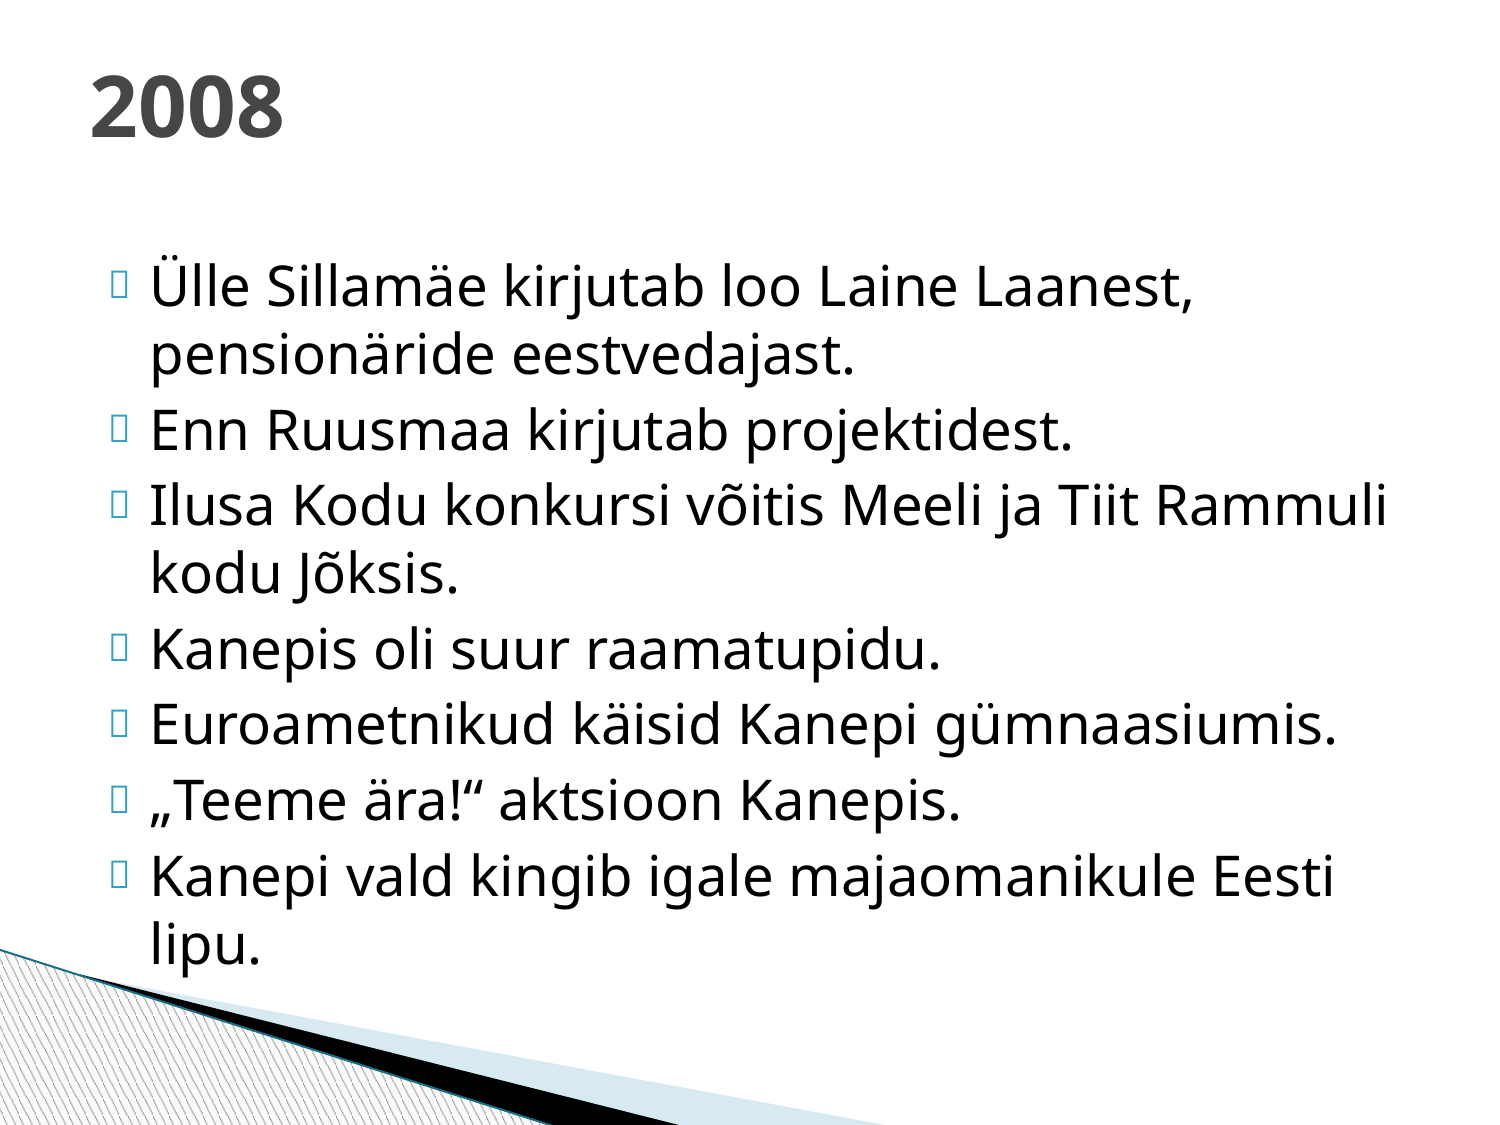

2008
# Ülle Sillamäe kirjutab loo Laine Laanest, pensionäride eestvedajast.
Enn Ruusmaa kirjutab projektidest.
Ilusa Kodu konkursi võitis Meeli ja Tiit Rammuli kodu Jõksis.
Kanepis oli suur raamatupidu.
Euroametnikud käisid Kanepi gümnaasiumis.
„Teeme ära!“ aktsioon Kanepis.
Kanepi vald kingib igale majaomanikule Eesti lipu.